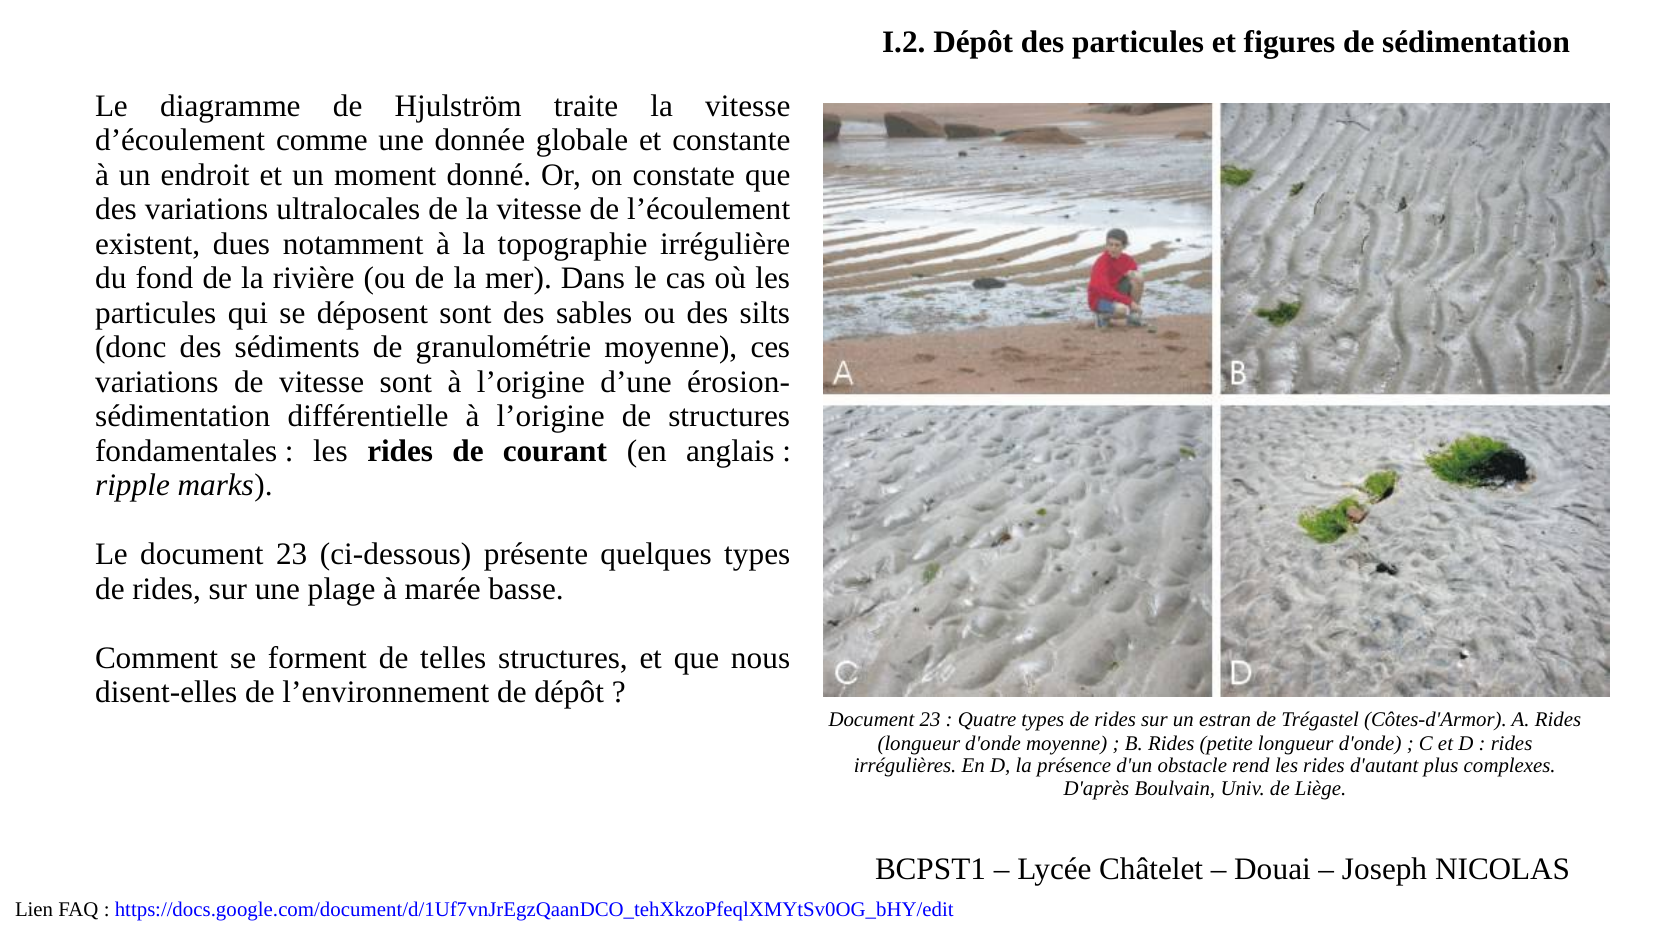

I.2. Dépôt des particules et figures de sédimentation
Le diagramme de Hjulström traite la vitesse d’écoulement comme une donnée globale et constante à un endroit et un moment donné. Or, on constate que des variations ultralocales de la vitesse de l’écoulement existent, dues notamment à la topographie irrégulière du fond de la rivière (ou de la mer). Dans le cas où les particules qui se déposent sont des sables ou des silts (donc des sédiments de granulométrie moyenne), ces variations de vitesse sont à l’origine d’une érosion-sédimentation différentielle à l’origine de structures fondamentales : les rides de courant (en anglais : ripple marks).
Le document 23 (ci-dessous) présente quelques types de rides, sur une plage à marée basse.
Comment se forment de telles structures, et que nous disent-elles de l’environnement de dépôt ?
Document 23 : Quatre types de rides sur un estran de Trégastel (Côtes-d'Armor). A. Rides (longueur d'onde moyenne) ; B. Rides (petite longueur d'onde) ; C et D : rides irrégulières. En D, la présence d'un obstacle rend les rides d'autant plus complexes. D'après Boulvain, Univ. de Liège.
BCPST1 – Lycée Châtelet – Douai – Joseph NICOLAS
Lien FAQ : https://docs.google.com/document/d/1Uf7vnJrEgzQaanDCO_tehXkzoPfeqlXMYtSv0OG_bHY/edit